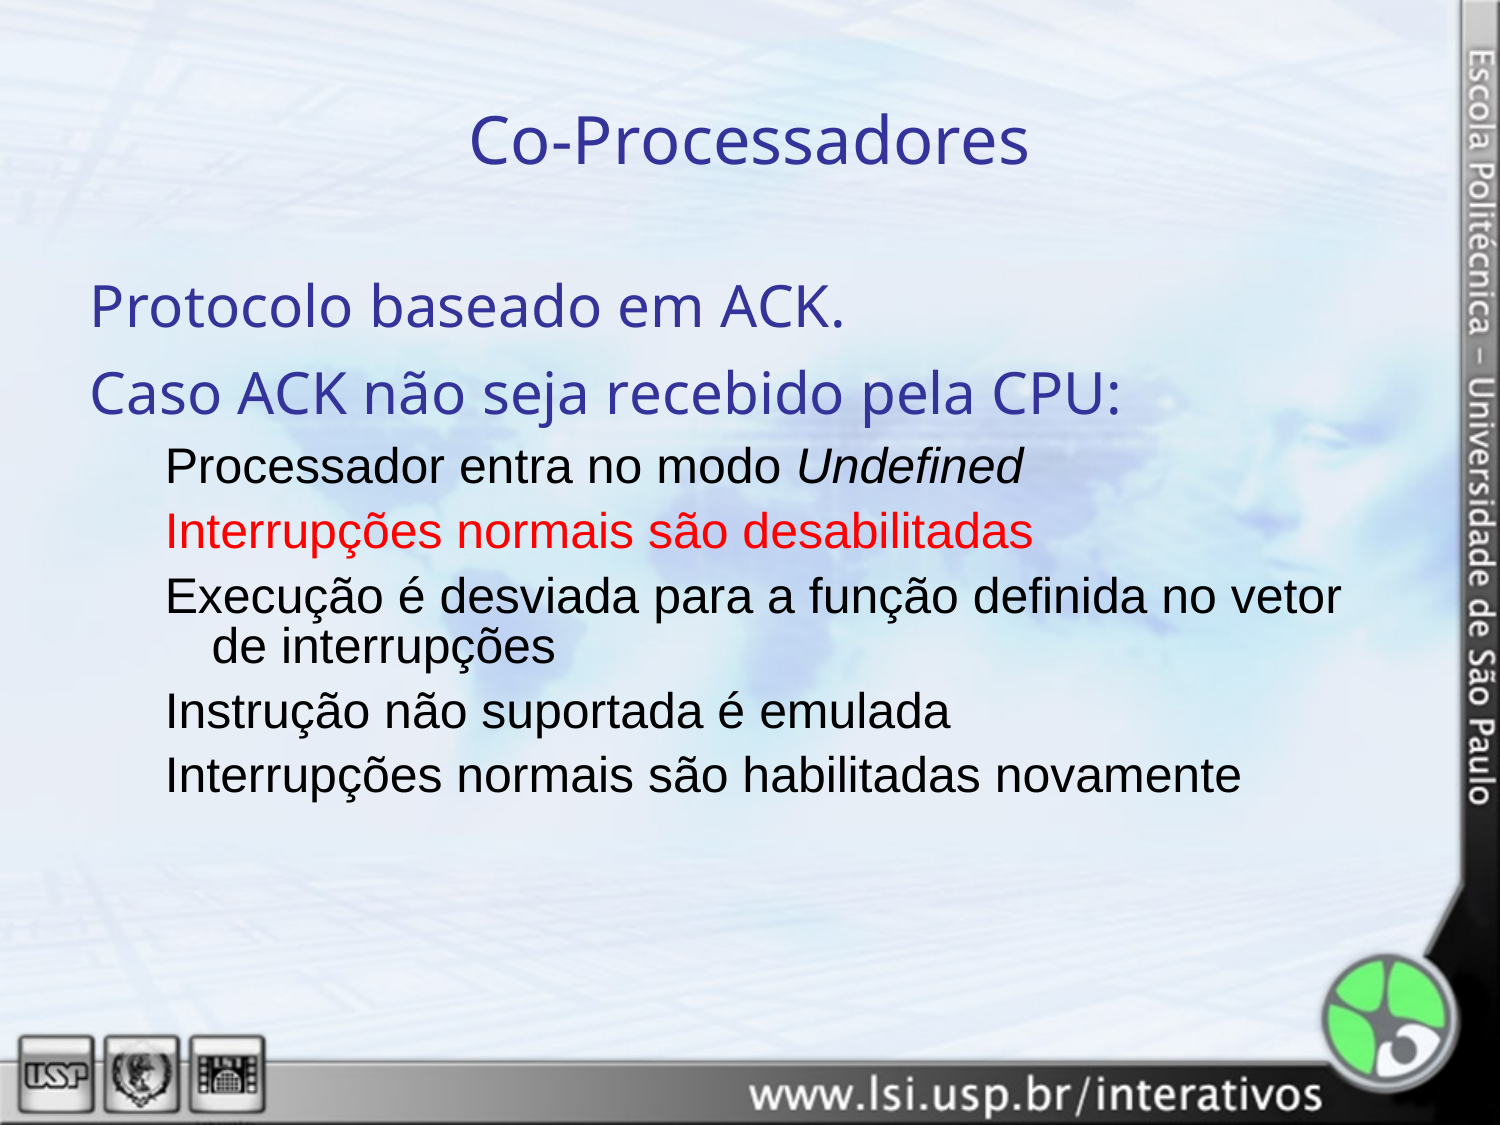

# Co-Processadores
Protocolo baseado em ACK.
Caso ACK não seja recebido pela CPU:
Processador entra no modo Undefined
Interrupções normais são desabilitadas
Execução é desviada para a função definida no vetor de interrupções
Instrução não suportada é emulada
Interrupções normais são habilitadas novamente